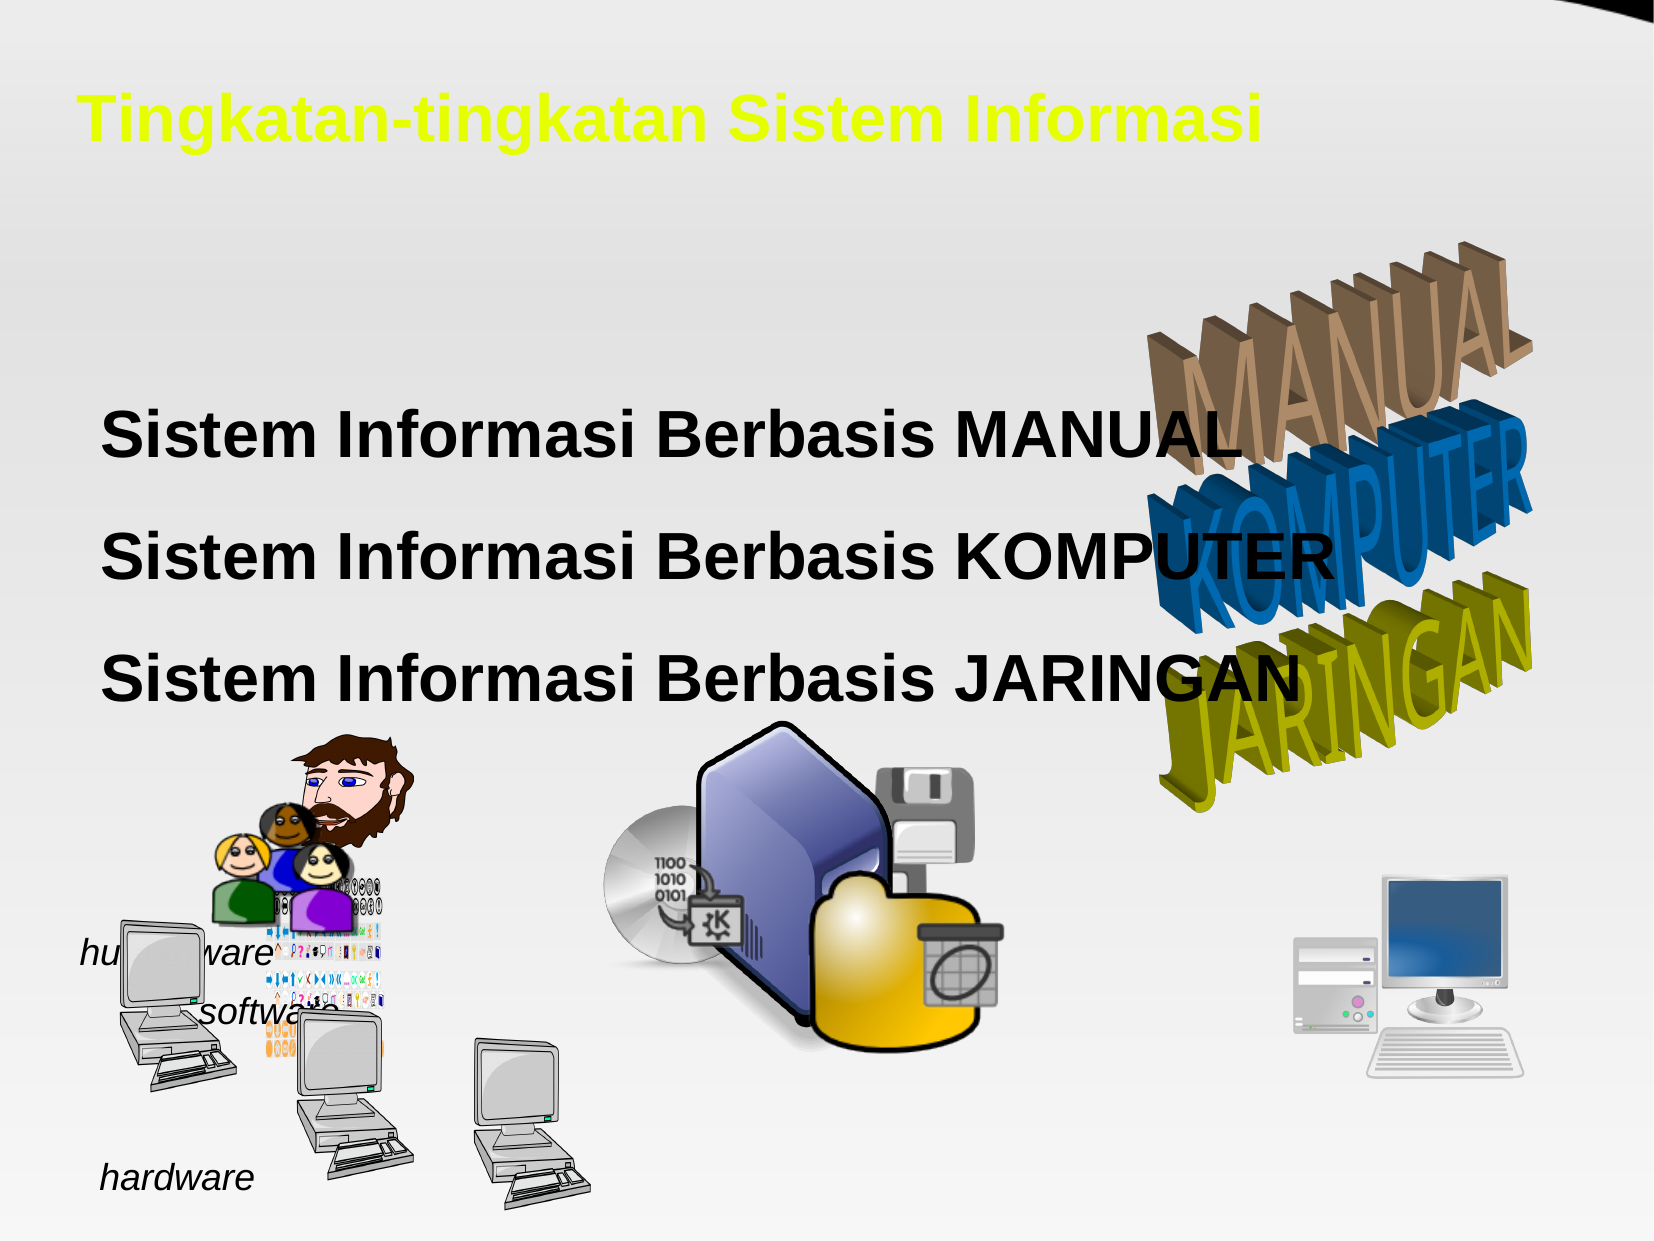

# Tingkatan-tingkatan Sistem Informasi
MANUAL
Sistem Informasi Berbasis MANUAL
Sistem Informasi Berbasis KOMPUTER
Sistem Informasi Berbasis JARINGAN
KOMPUTER
JARINGAN
humanware
software
hardware